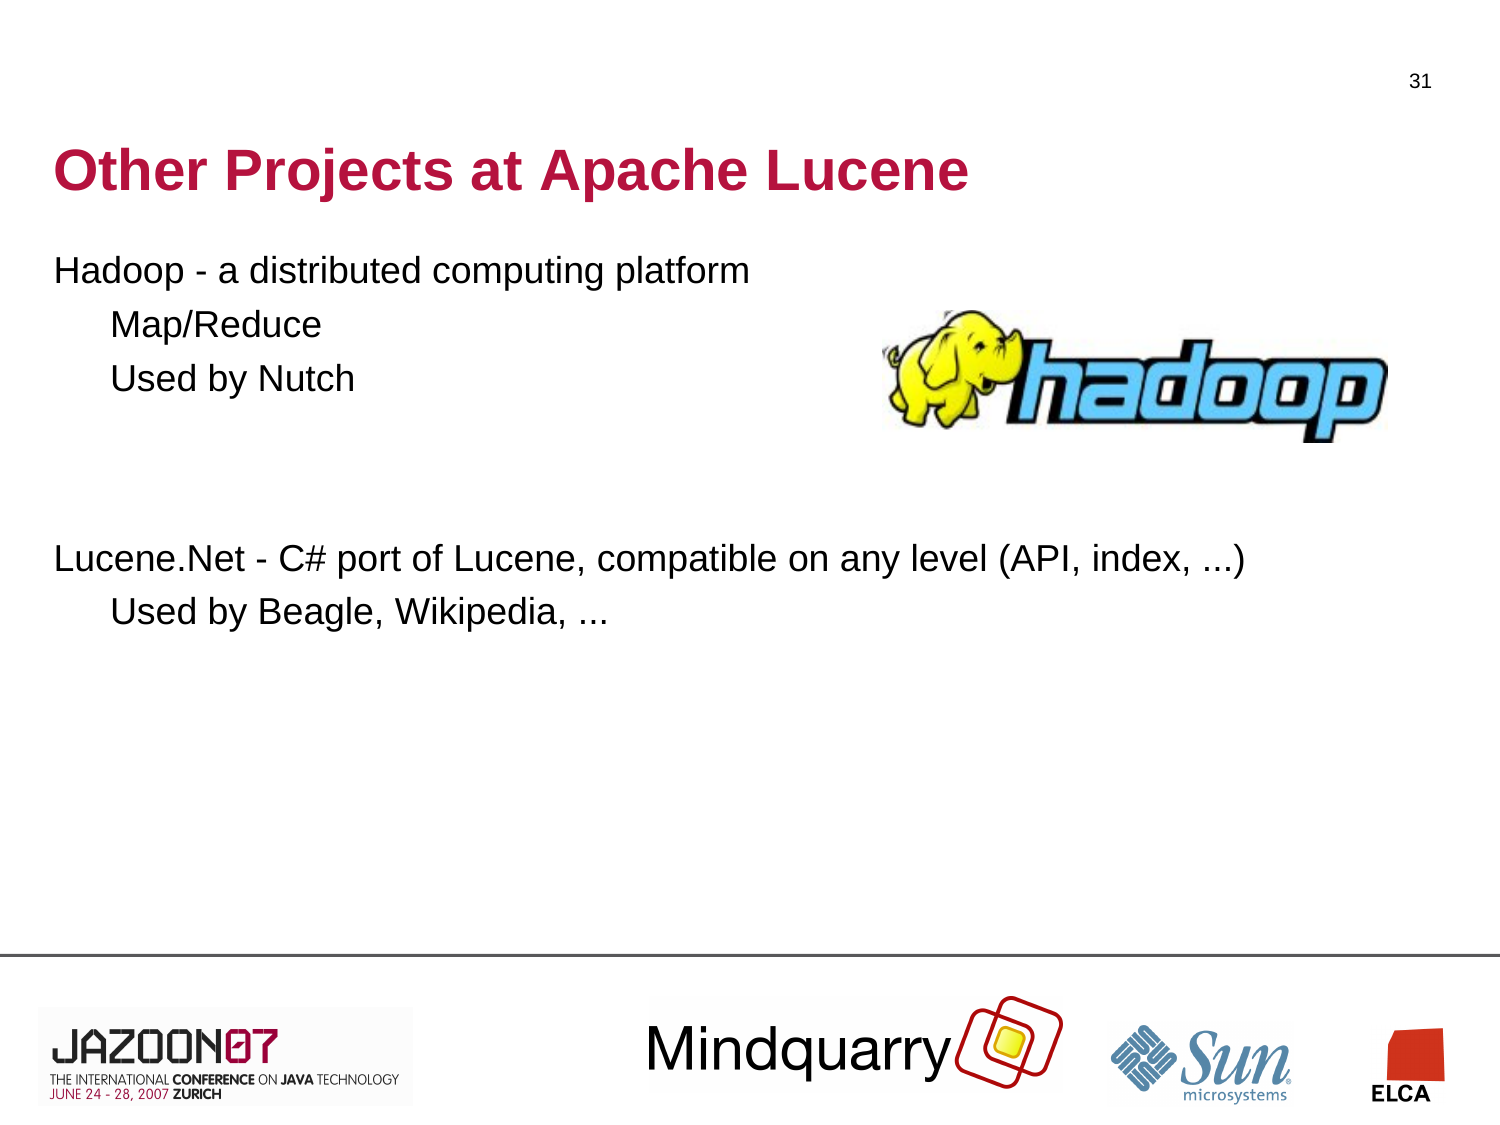

31
# Other Projects at Apache Lucene
Hadoop - a distributed computing platform
Map/Reduce
Used by Nutch
Lucene.Net - C# port of Lucene, compatible on any level (API, index, ...)
Used by Beagle, Wikipedia, ...